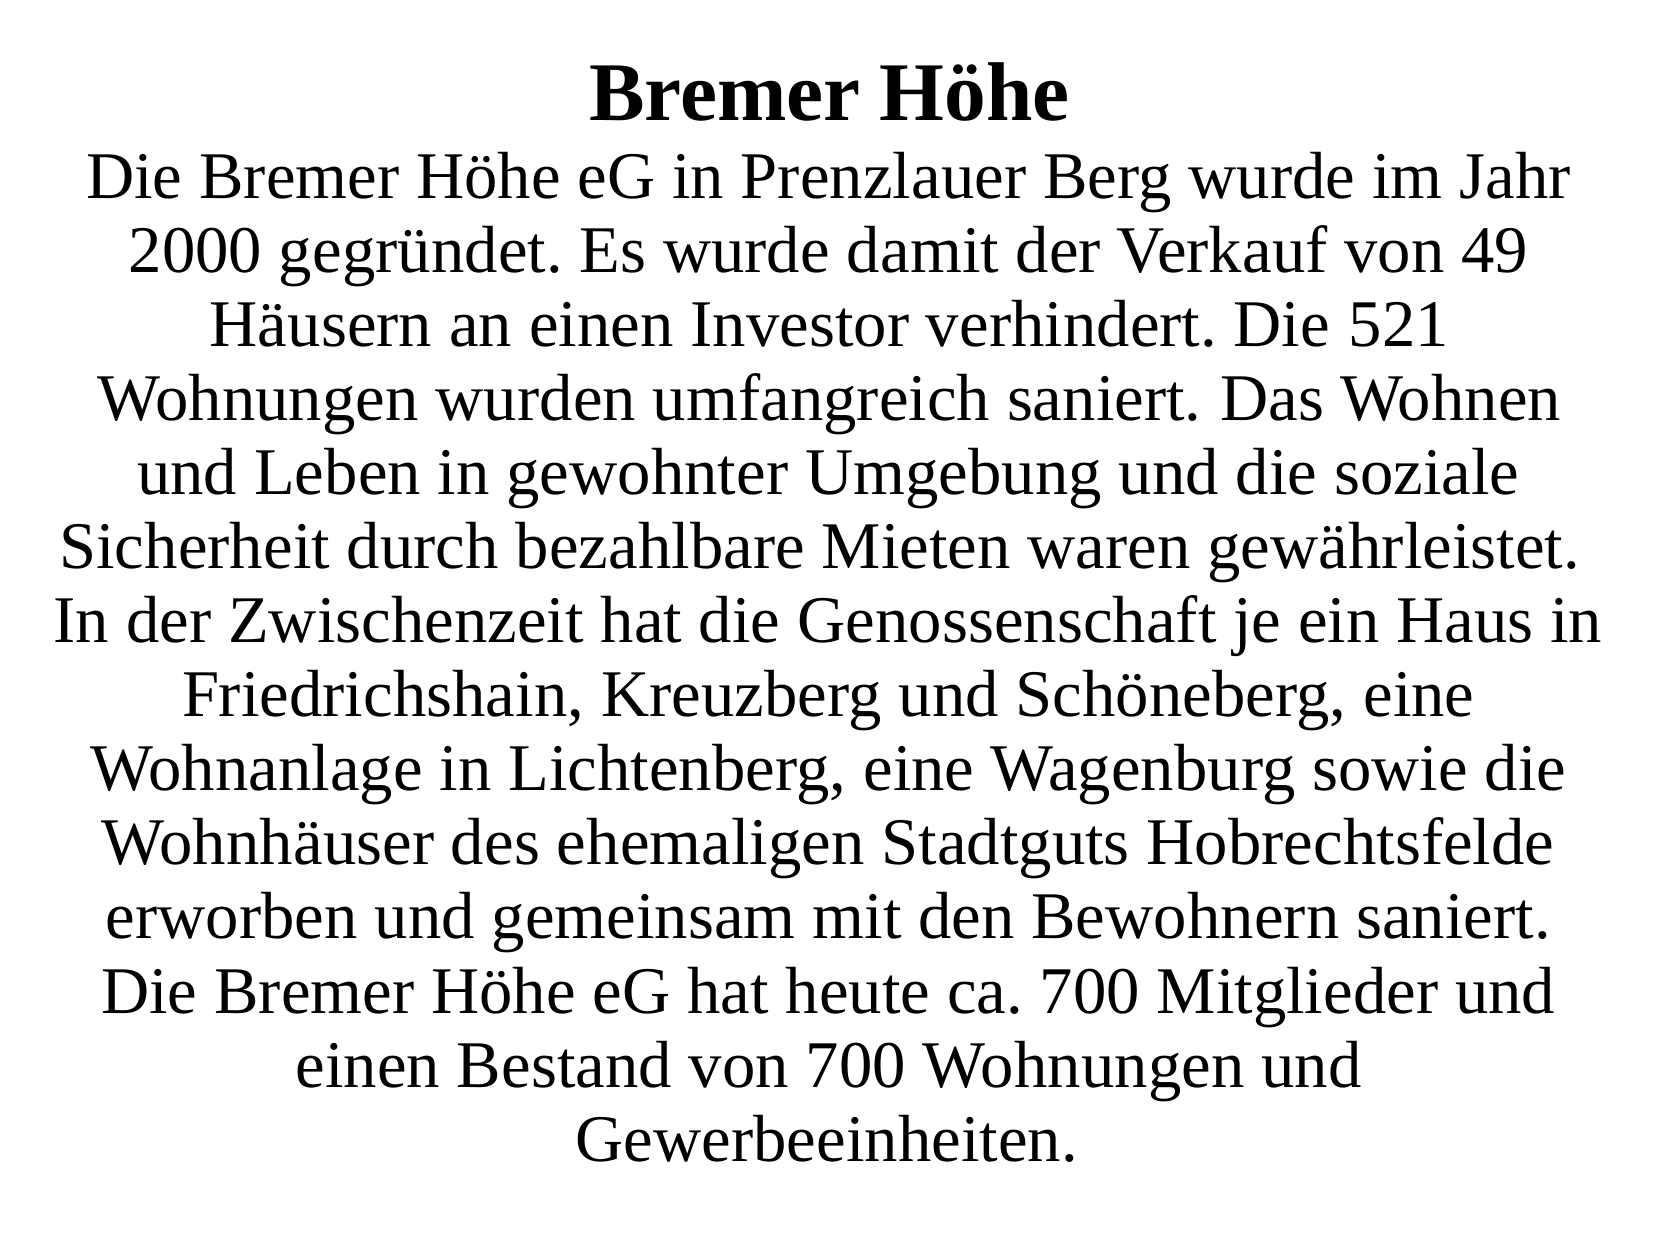

Bremer Höhe
Die Bremer Höhe eG in Prenzlauer Berg wurde im Jahr 2000 gegründet. Es wurde damit der Verkauf von 49 Häusern an einen Investor verhindert. Die 521 Wohnungen wurden umfangreich saniert. Das Wohnen und Leben in gewohnter Umgebung und die soziale Sicherheit durch bezahlbare Mieten waren gewährleistet.
In der Zwischenzeit hat die Genossenschaft je ein Haus in Friedrichshain, Kreuzberg und Schöneberg, eine Wohnanlage in Lichtenberg, eine Wagenburg sowie die Wohnhäuser des ehemaligen Stadtguts Hobrechtsfelde erworben und gemeinsam mit den Bewohnern saniert. Die Bremer Höhe eG hat heute ca. 700 Mitglieder und einen Bestand von 700 Wohnungen und Gewerbeeinheiten.